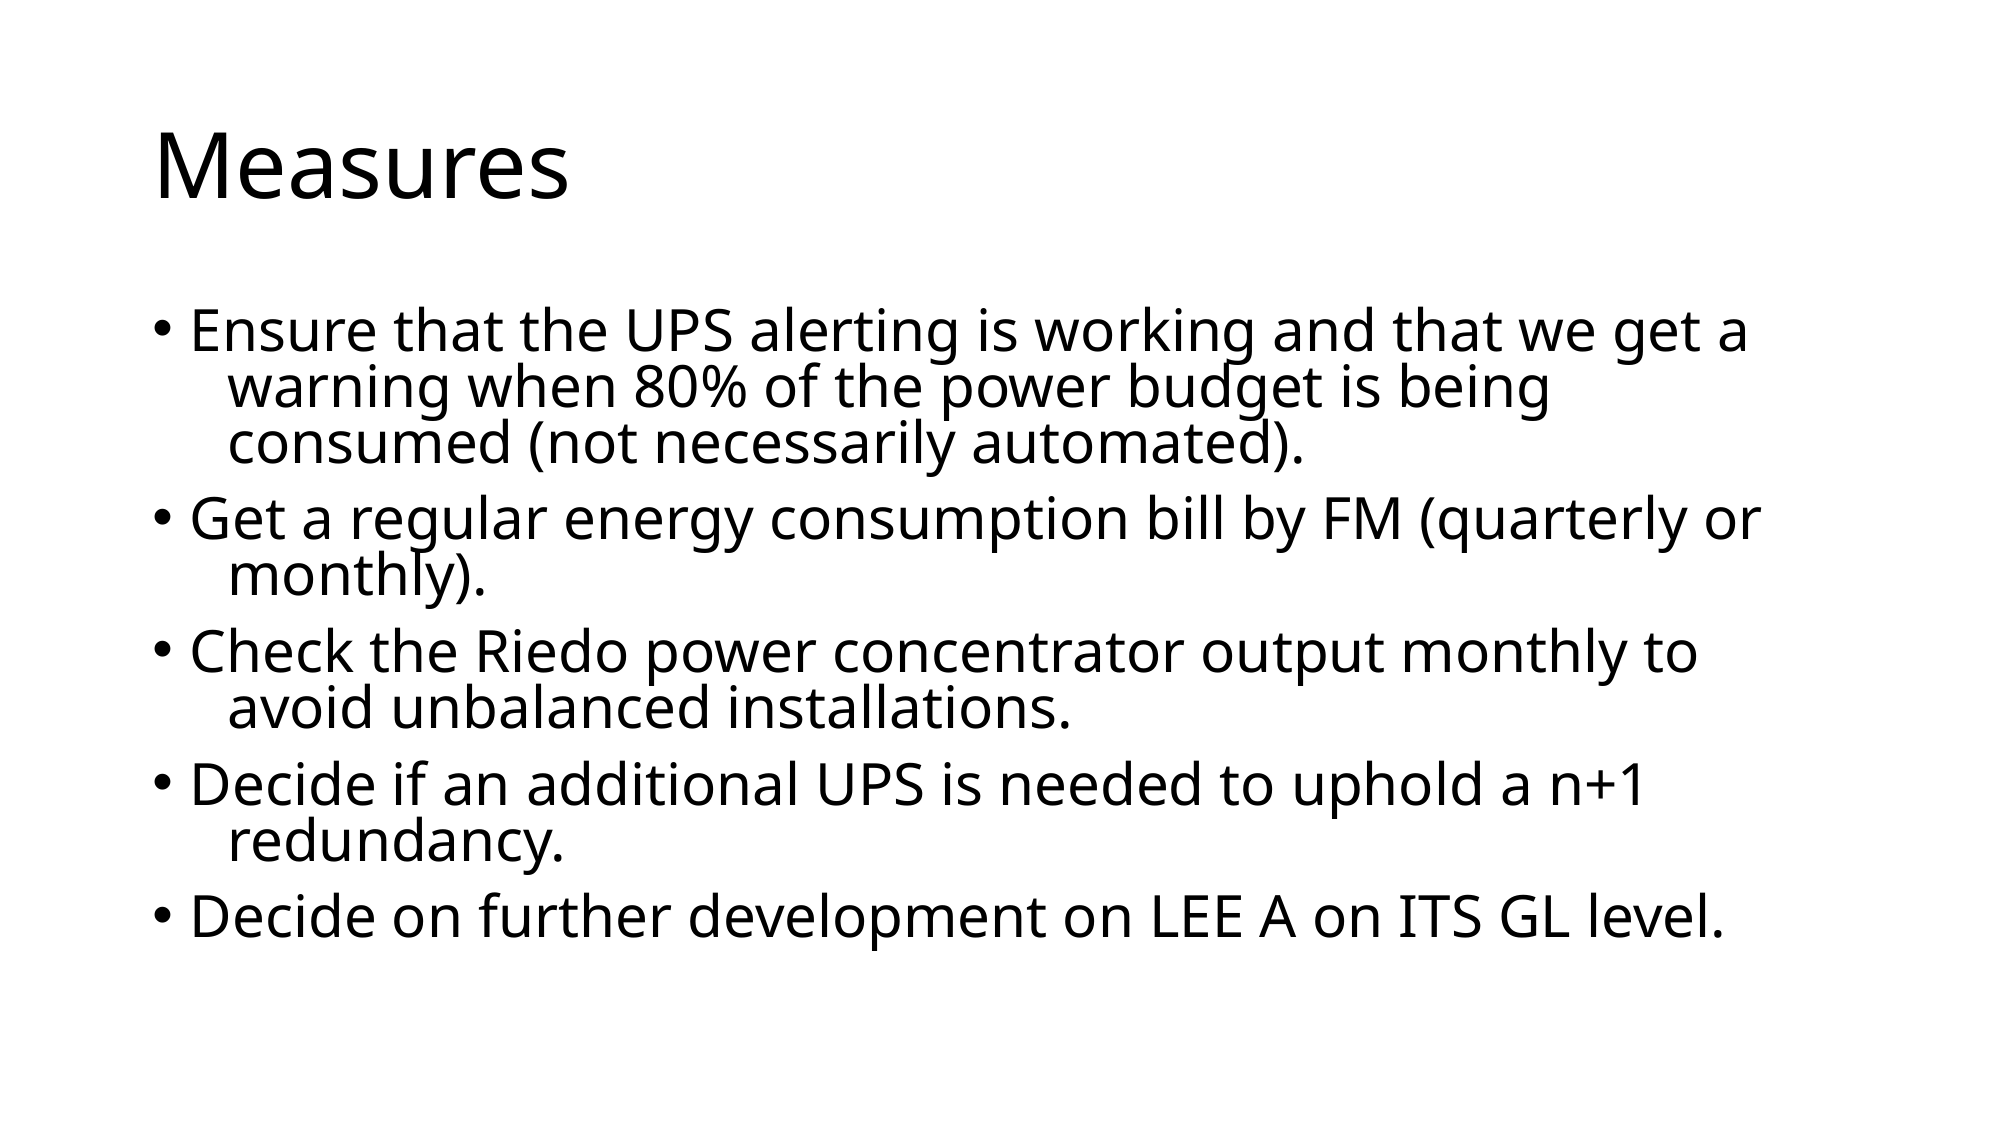

# Measures
Ensure that the UPS alerting is working and that we get a warning when 80% of the power budget is being consumed (not necessarily automated).
Get a regular energy consumption bill by FM (quarterly or monthly).
Check the Riedo power concentrator output monthly to avoid unbalanced installations.
Decide if an additional UPS is needed to uphold a n+1 redundancy.
Decide on further development on LEE A on ITS GL level.